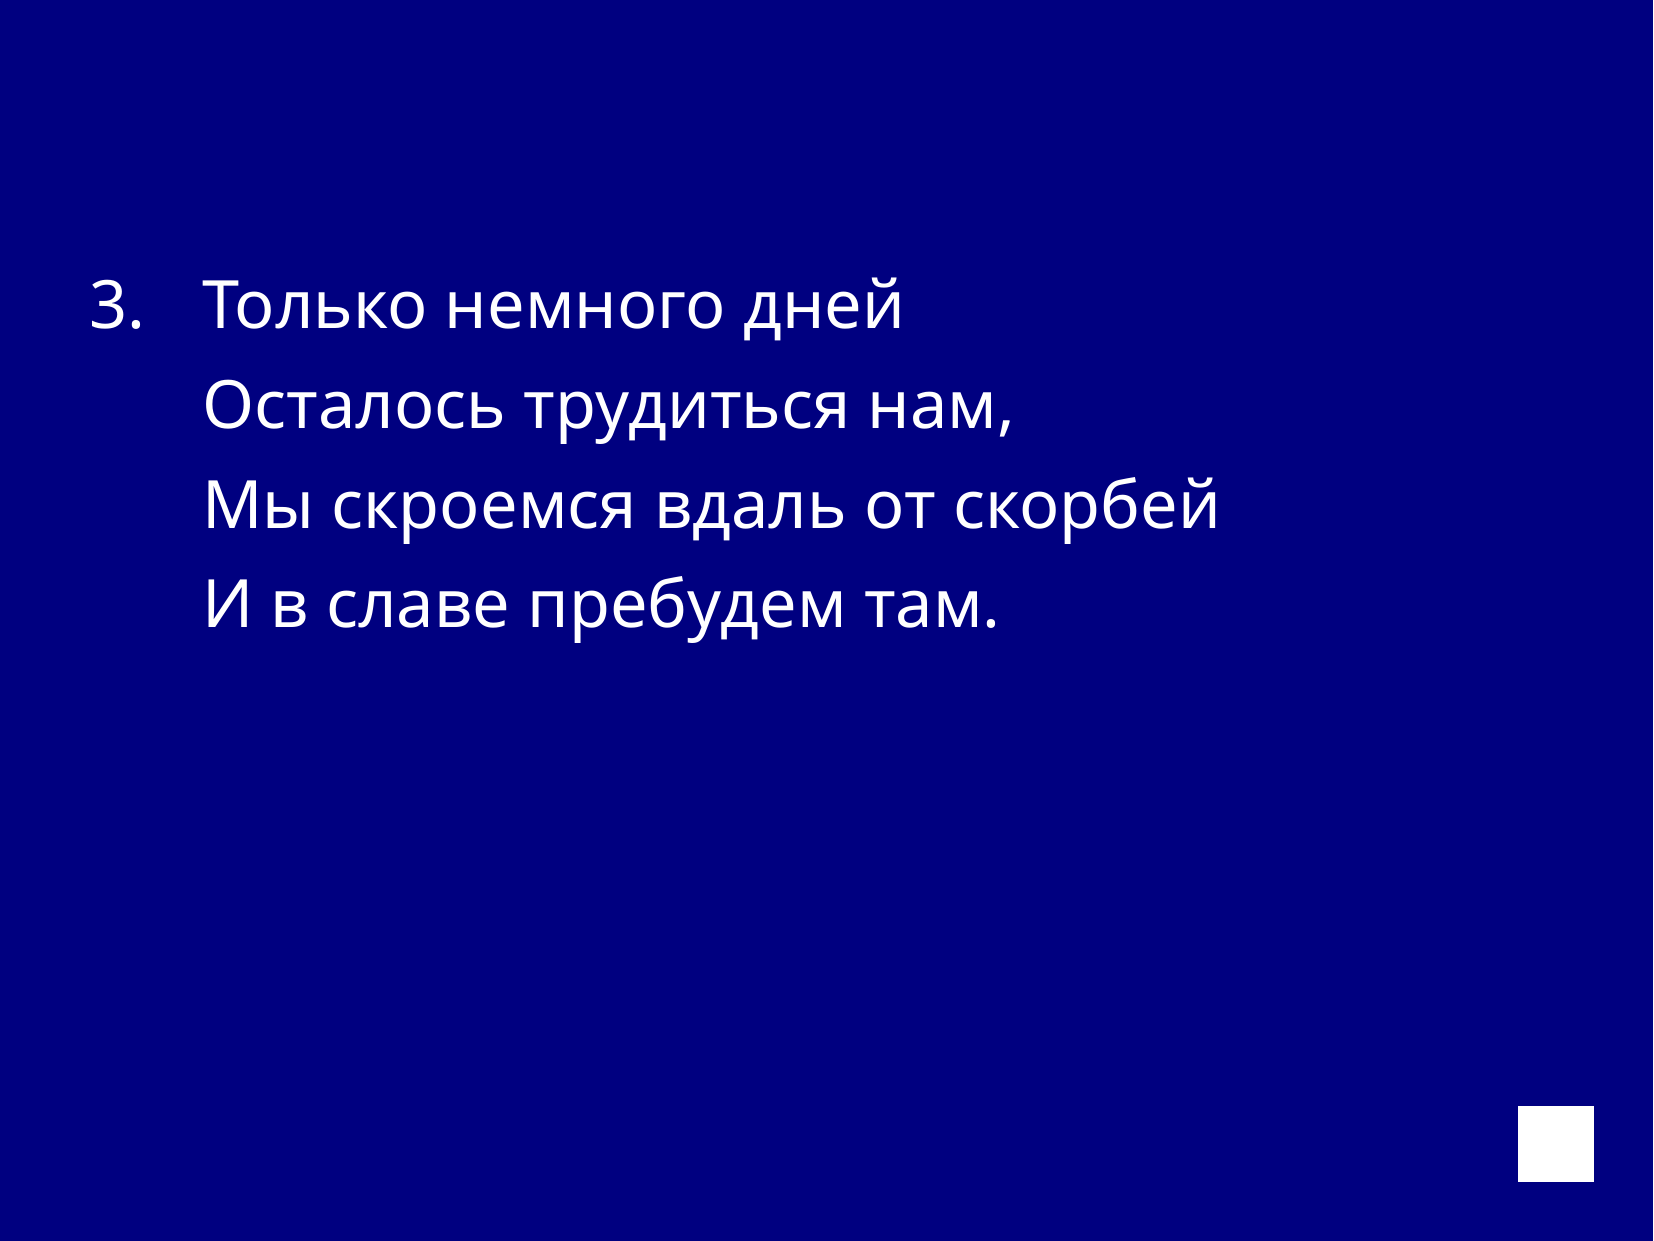

3.	Только немного дней
	Осталось трудиться нам,
	Мы скроемся вдаль от скорбей
	И в славе пребудем там.